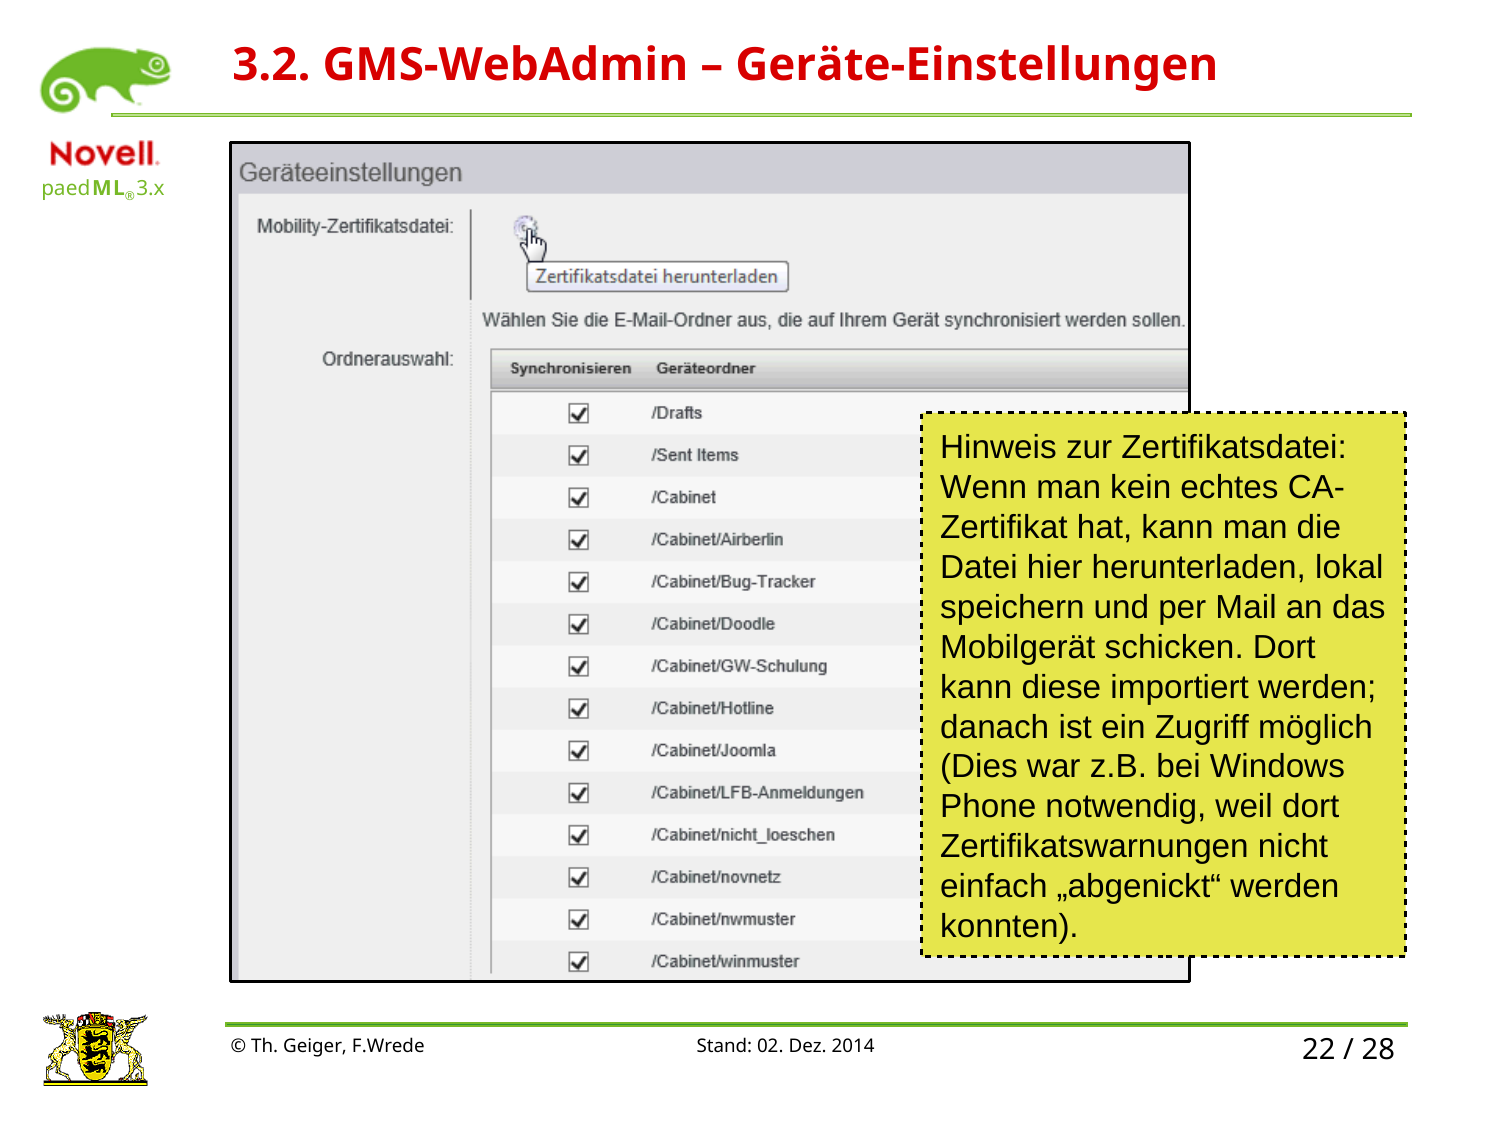

# 3.2. GMS-WebAdmin – Geräte-Einstellungen
Hinweis zur Zertifikatsdatei: Wenn man kein echtes CA-Zertifikat hat, kann man die Datei hier herunterladen, lokal speichern und per Mail an das Mobilgerät schicken. Dort kann diese importiert werden; danach ist ein Zugriff möglich (Dies war z.B. bei Windows Phone notwendig, weil dort Zertifikatswarnungen nicht einfach „abgenickt“ werden konnten).
22
© Th. Geiger, F.Wrede
02. Dez. 2014